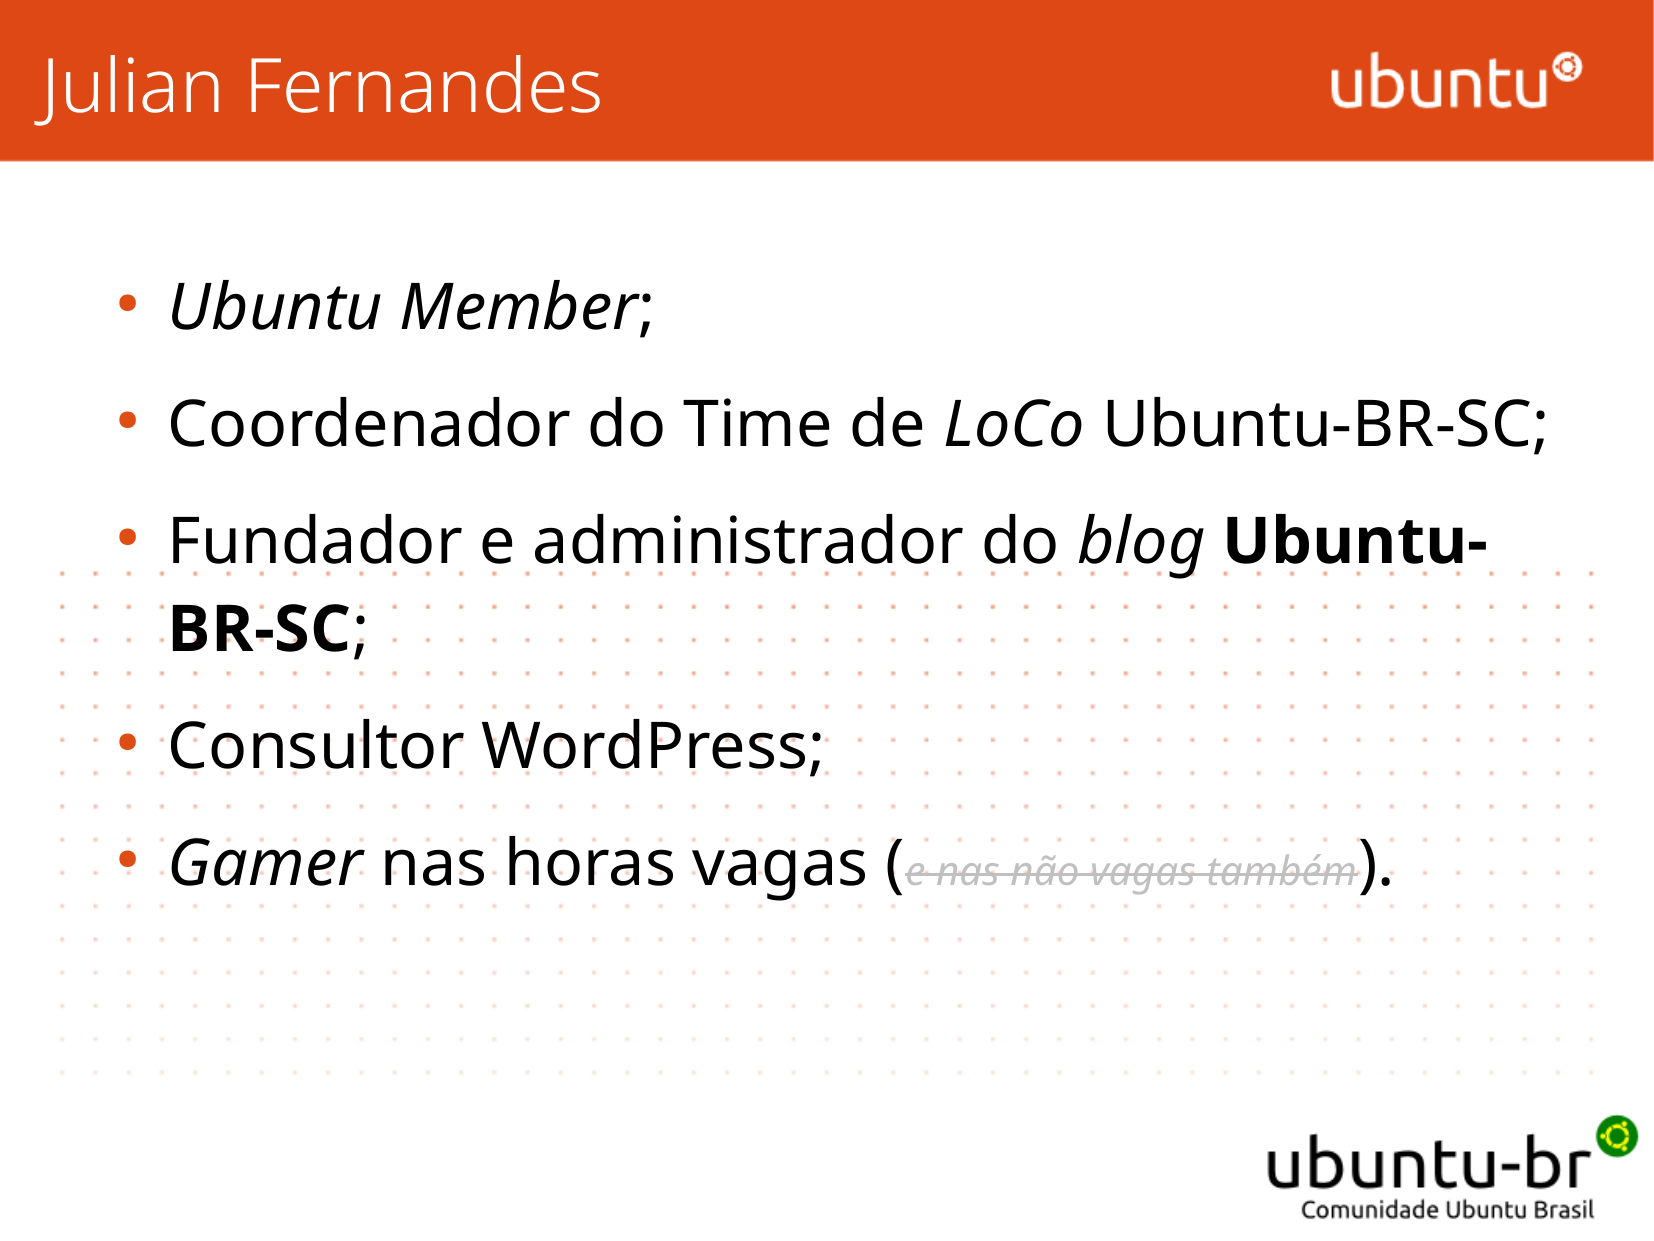

# Julian Fernandes
Ubuntu Member;
Coordenador do Time de LoCo Ubuntu-BR-SC;
Fundador e administrador do blog Ubuntu-BR-SC;
Consultor WordPress;
Gamer nas horas vagas (e nas não vagas também).